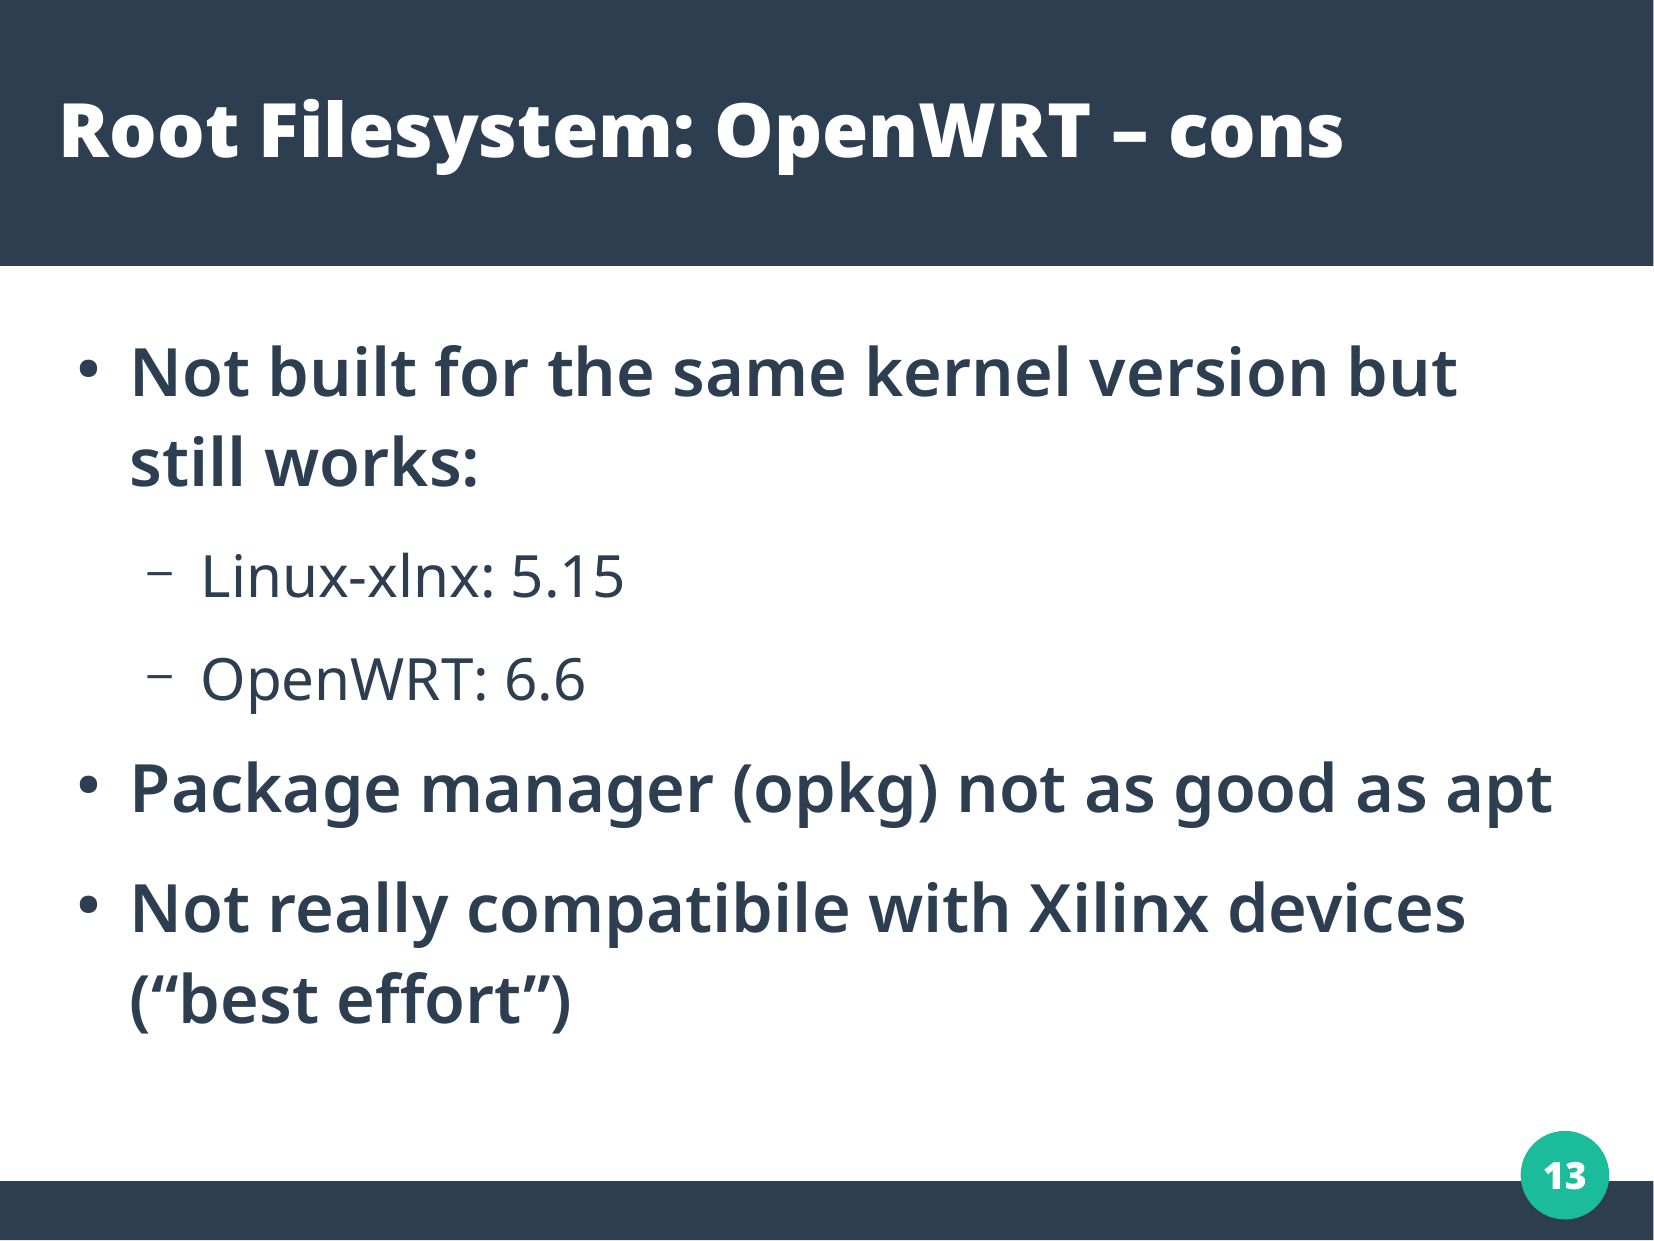

# Root Filesystem: OpenWRT – cons
Not built for the same kernel version but still works:
Linux-xlnx: 5.15
OpenWRT: 6.6
Package manager (opkg) not as good as apt
Not really compatibile with Xilinx devices (“best effort”)
13